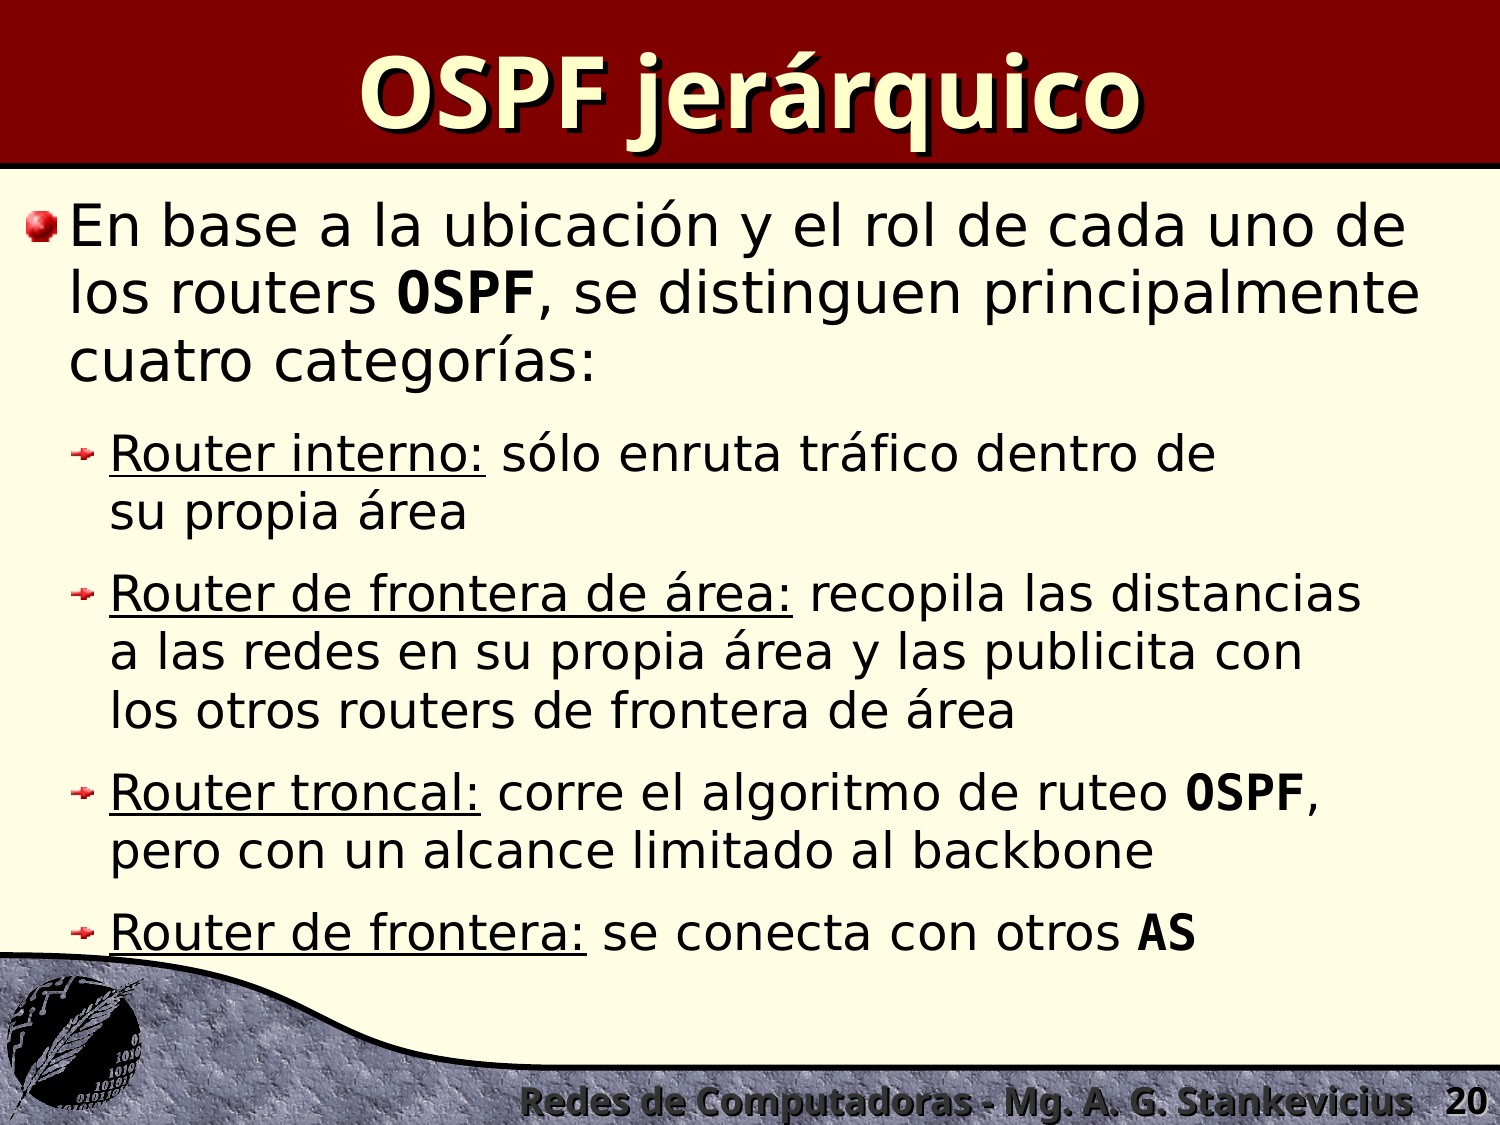

# OSPF jerárquico
En base a la ubicación y el rol de cada uno de los routers OSPF, se distinguen principalmente cuatro categorías:
Router interno: sólo enruta tráfico dentro de
su propia área
Router de frontera de área: recopila las distancias
a las redes en su propia área y las publicita con
los otros routers de frontera de área
Router troncal: corre el algoritmo de ruteo OSPF,
pero con un alcance limitado al backbone
Router de frontera: se conecta con otros AS
20